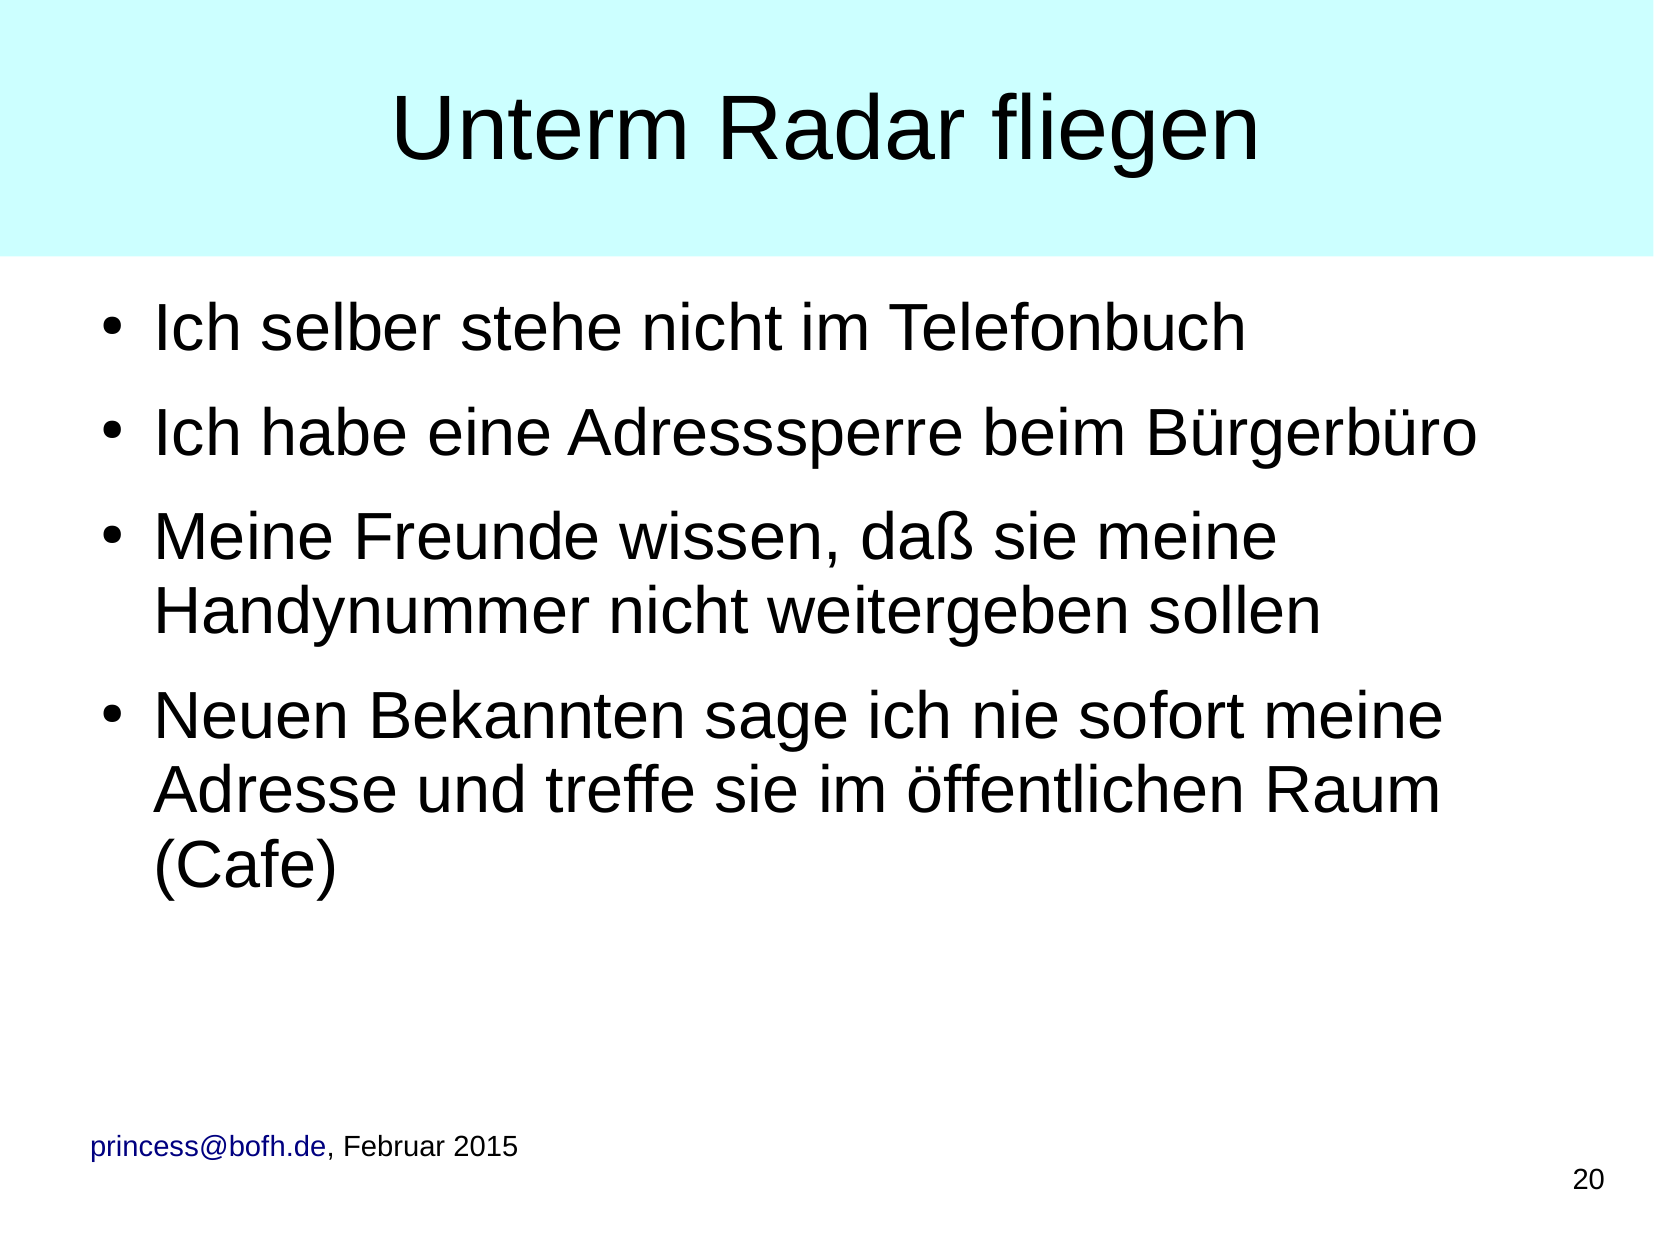

# Unterm Radar fliegen
Ich selber stehe nicht im Telefonbuch
Ich habe eine Adresssperre beim Bürgerbüro
Meine Freunde wissen, daß sie meine Handynummer nicht weitergeben sollen
Neuen Bekannten sage ich nie sofort meine Adresse und treffe sie im öffentlichen Raum (Cafe)
Andi @ Furtwangen 2015